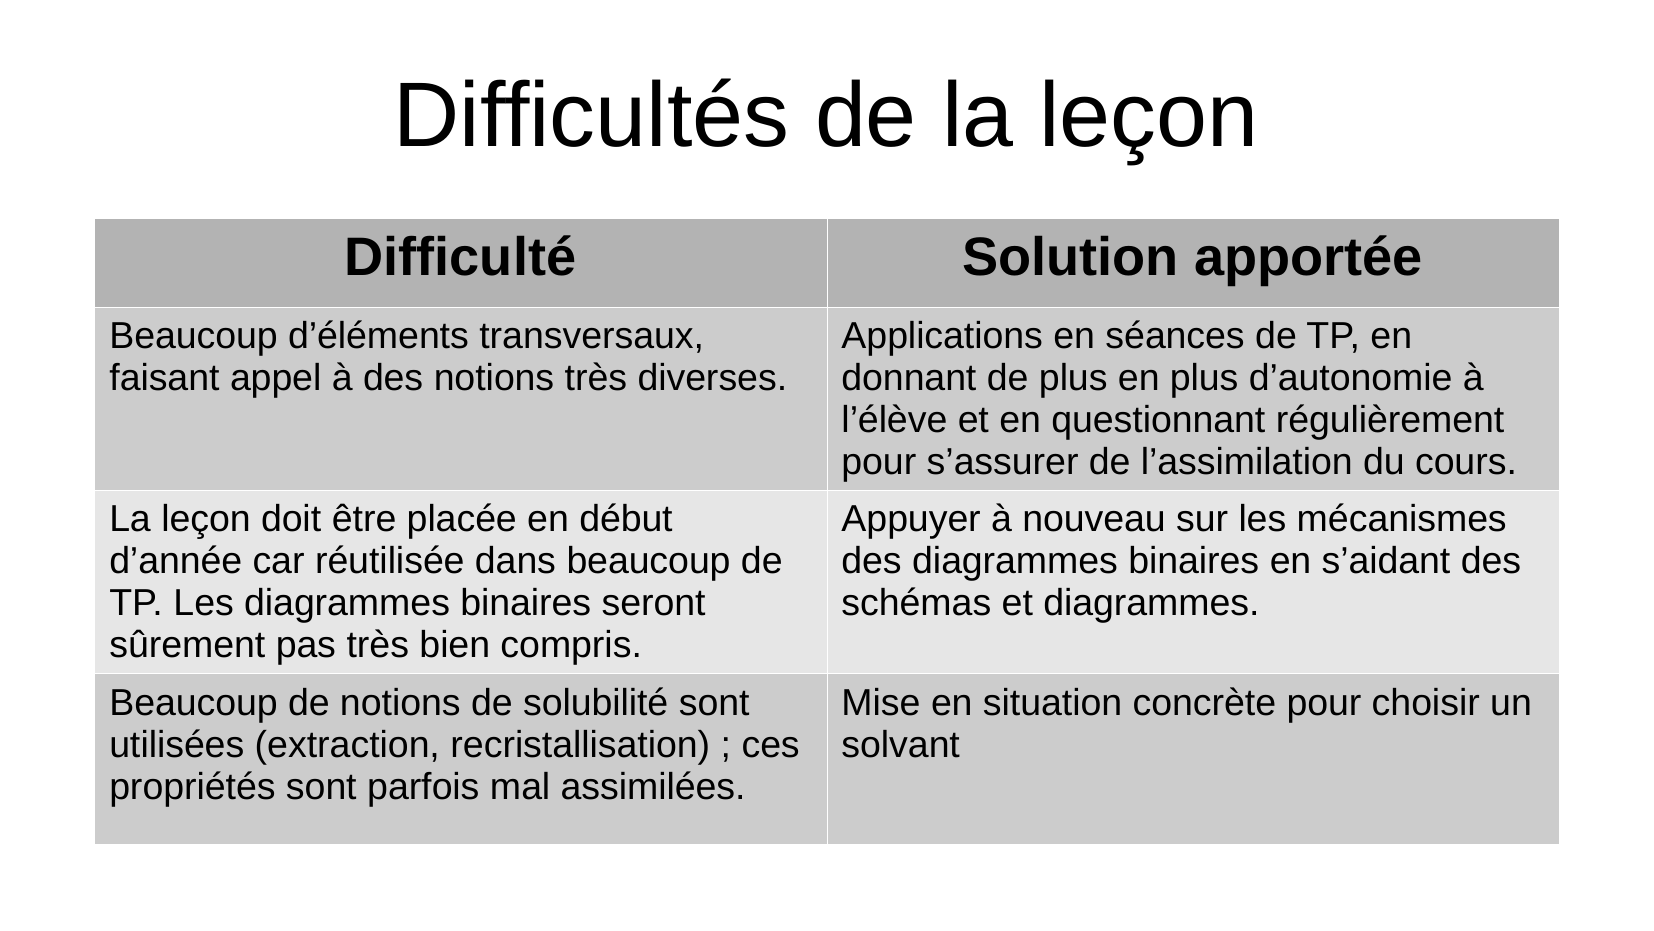

# Difficultés de la leçon
| Difficulté | Solution apportée |
| --- | --- |
| Beaucoup d’éléments transversaux, faisant appel à des notions très diverses. | Applications en séances de TP, en donnant de plus en plus d’autonomie à l’élève et en questionnant régulièrement pour s’assurer de l’assimilation du cours. |
| La leçon doit être placée en début d’année car réutilisée dans beaucoup de TP. Les diagrammes binaires seront sûrement pas très bien compris. | Appuyer à nouveau sur les mécanismes des diagrammes binaires en s’aidant des schémas et diagrammes. |
| Beaucoup de notions de solubilité sont utilisées (extraction, recristallisation) ; ces propriétés sont parfois mal assimilées. | Mise en situation concrète pour choisir un solvant |